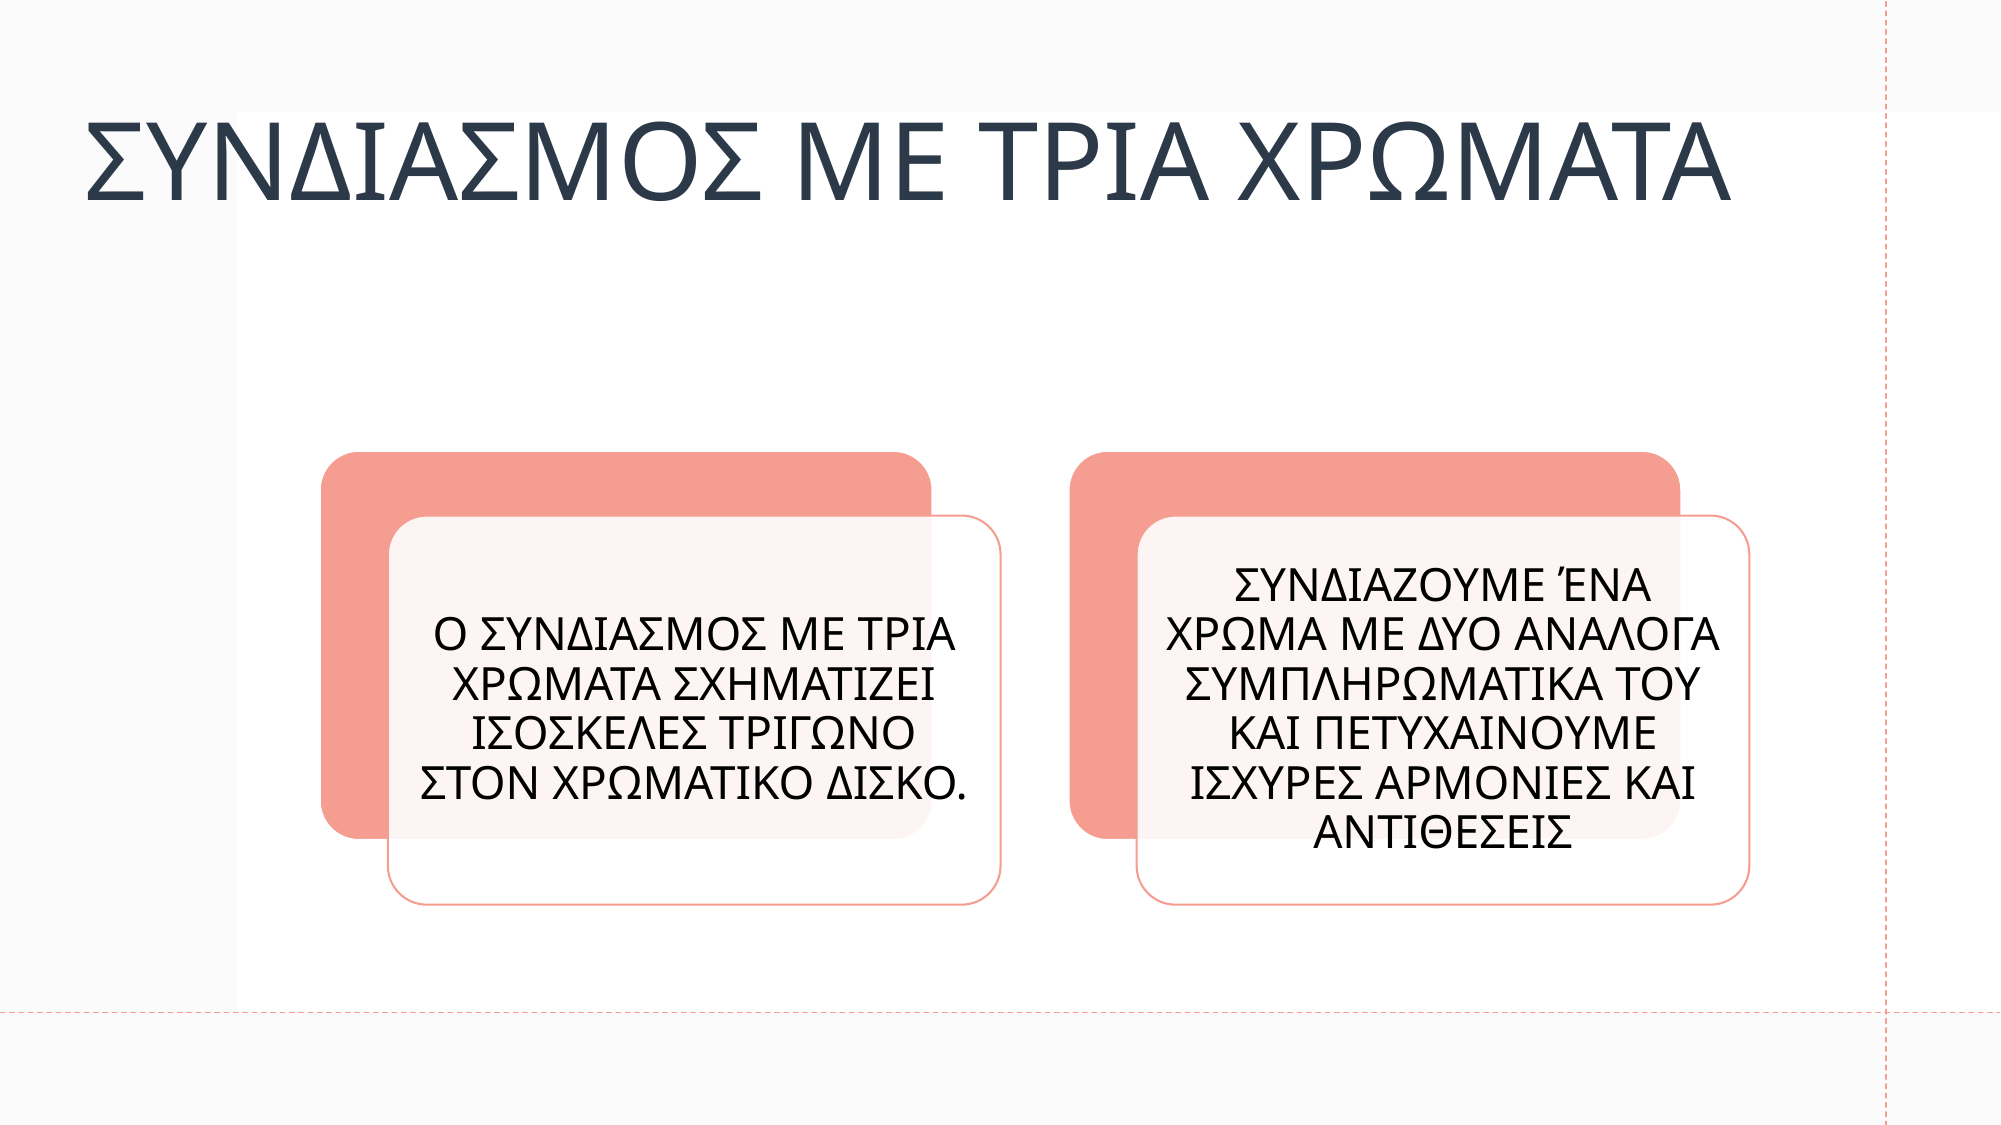

# ΣΥΝΔΙΑΣΜΟΣ ΜΕ ΤΡΙΑ ΧΡΩΜΑΤΑ
Ο ΣΥΝΔΙΑΣΜΟΣ ΜΕ ΤΡΙΑ ΧΡΩΜΑΤΑ ΣΧΗΜΑΤΙΖΕΙ ΙΣΟΣΚΕΛΕΣ ΤΡΙΓΩΝΟ ΣΤΟΝ ΧΡΩΜΑΤΙΚΟ ΔΙΣΚΟ.
ΣΥΝΔΙΑΖΟΥΜΕ ΈΝΑ ΧΡΩΜΑ ΜΕ ΔΥΟ ΑΝΑΛΟΓΑ ΣΥΜΠΛΗΡΩΜΑΤΙΚΑ ΤΟΥ ΚΑΙ ΠΕΤΥΧΑΙΝΟΥΜΕ ΙΣΧΥΡΕΣ ΑΡΜΟΝΙΕΣ ΚΑΙ ΑΝΤΙΘΕΣΕΙΣ